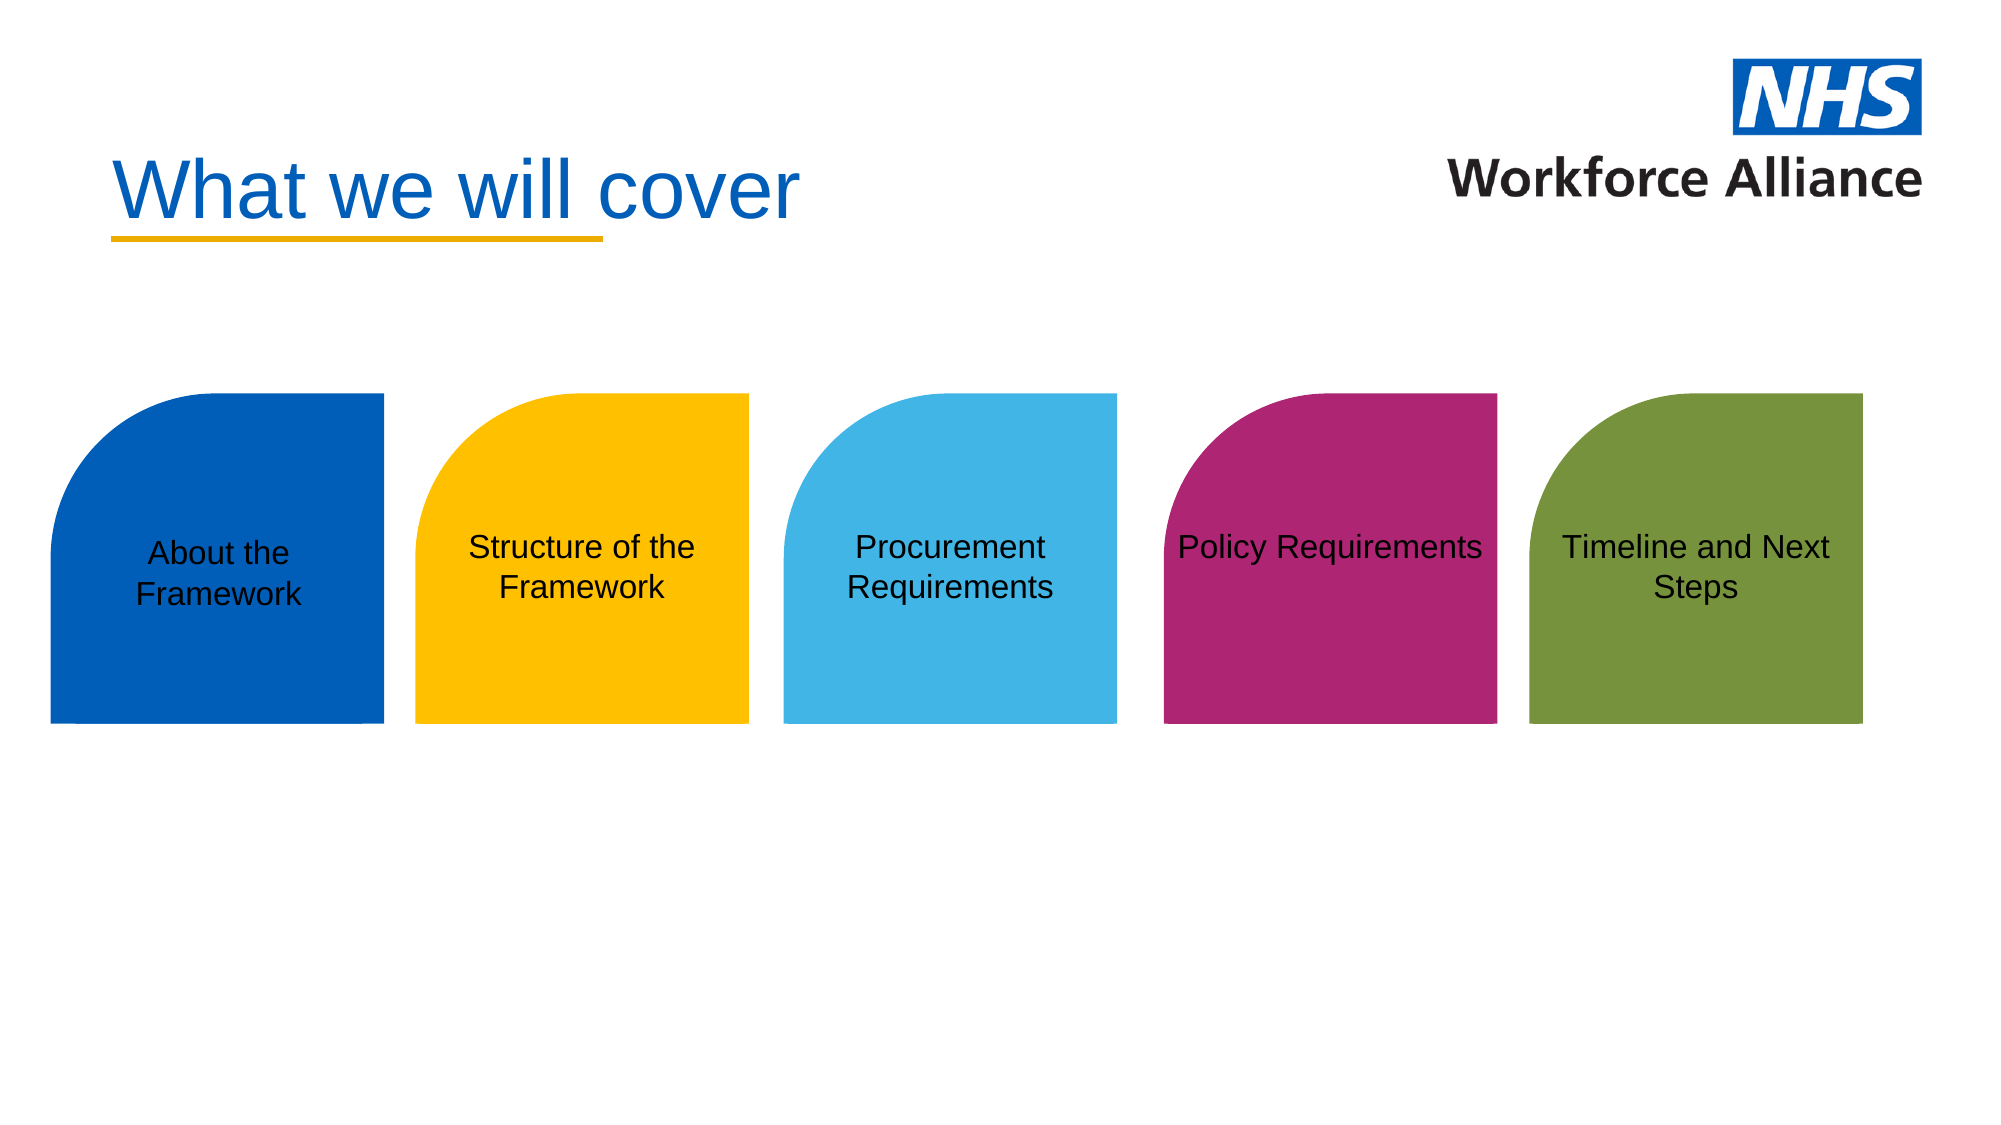

What we will cover
About the Framework
Structure of the Framework
Procurement Requirements
Policy Requirements
Timeline and Next Steps